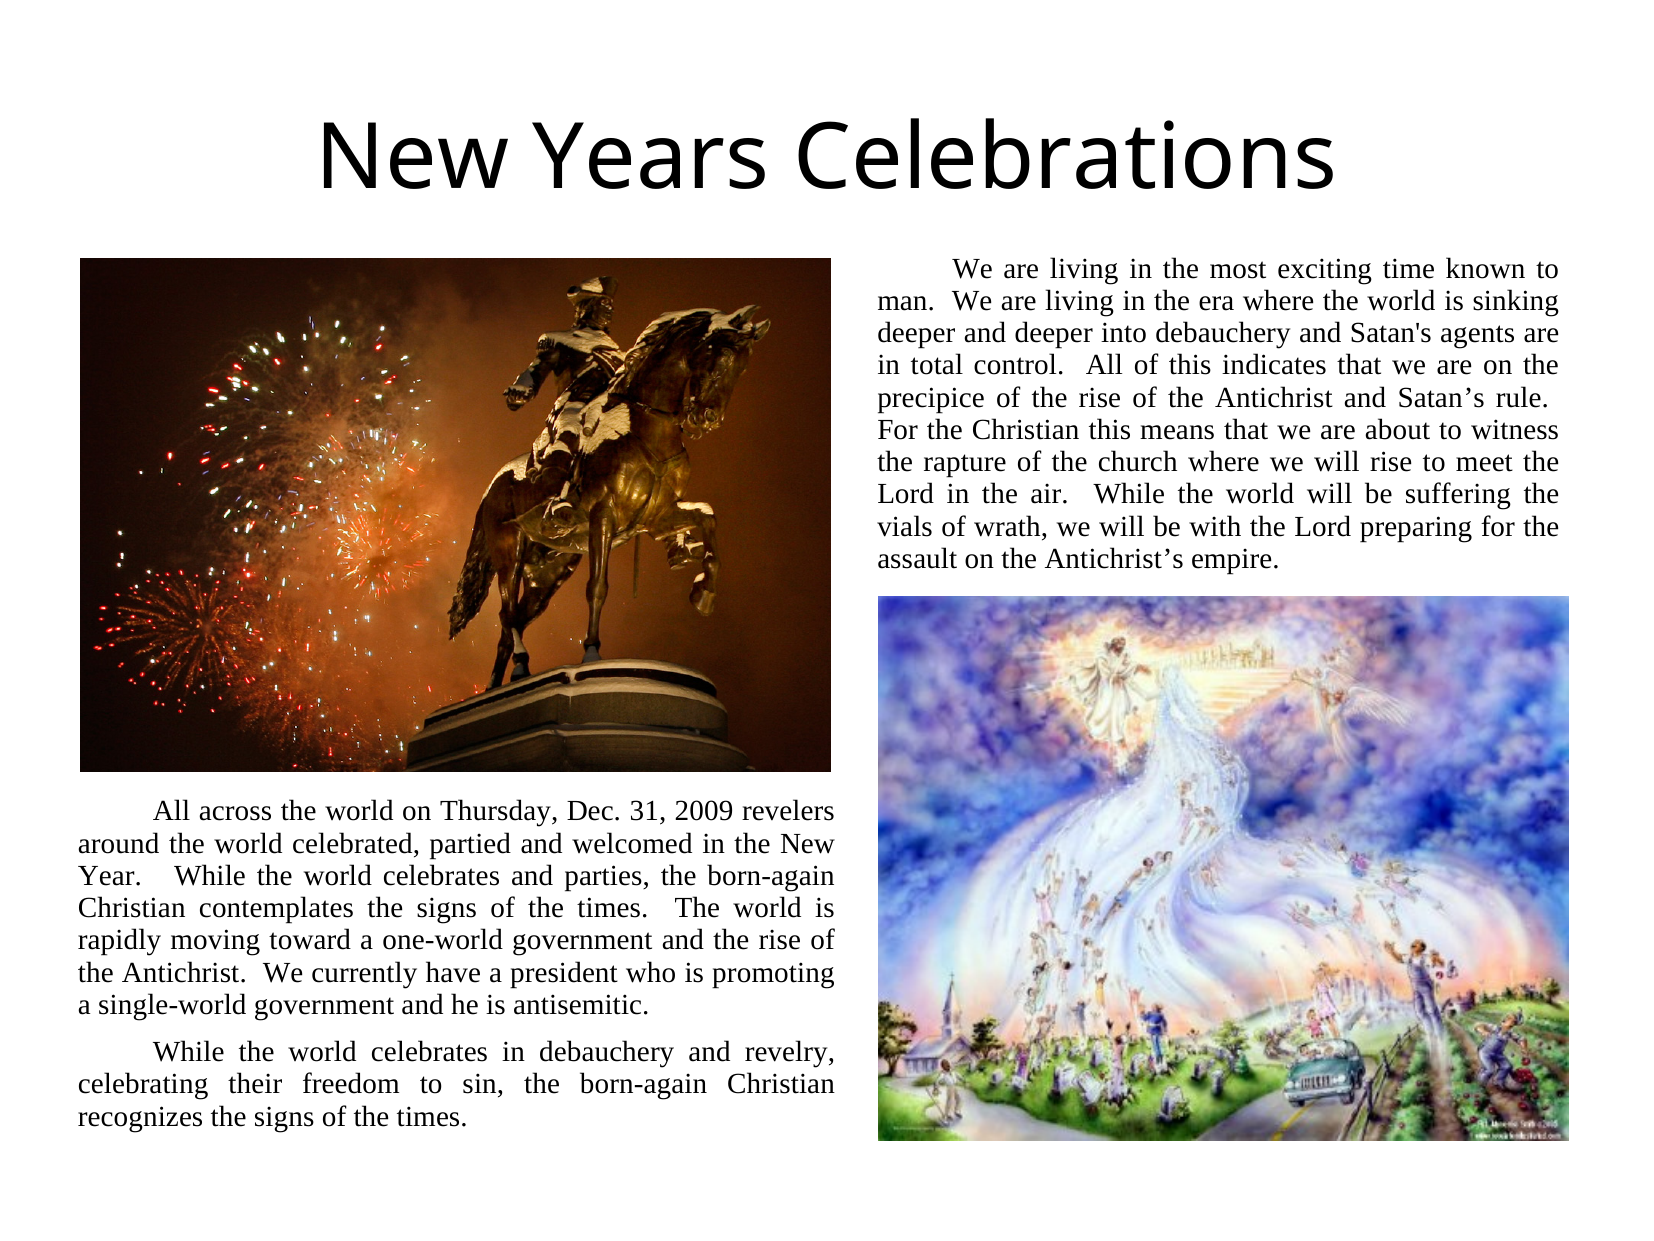

# New Years Celebrations
We are living in the most exciting time known to man. We are living in the era where the world is sinking deeper and deeper into debauchery and Satan's agents are in total control. All of this indicates that we are on the precipice of the rise of the Antichrist and Satan’s rule. For the Christian this means that we are about to witness the rapture of the church where we will rise to meet the Lord in the air. While the world will be suffering the vials of wrath, we will be with the Lord preparing for the assault on the Antichrist’s empire.
All across the world on Thursday, Dec. 31, 2009 revelers around the world celebrated, partied and welcomed in the New Year. While the world celebrates and parties, the born-again Christian contemplates the signs of the times. The world is rapidly moving toward a one-world government and the rise of the Antichrist. We currently have a president who is promoting a single-world government and he is antisemitic.
While the world celebrates in debauchery and revelry, celebrating their freedom to sin, the born-again Christian recognizes the signs of the times.